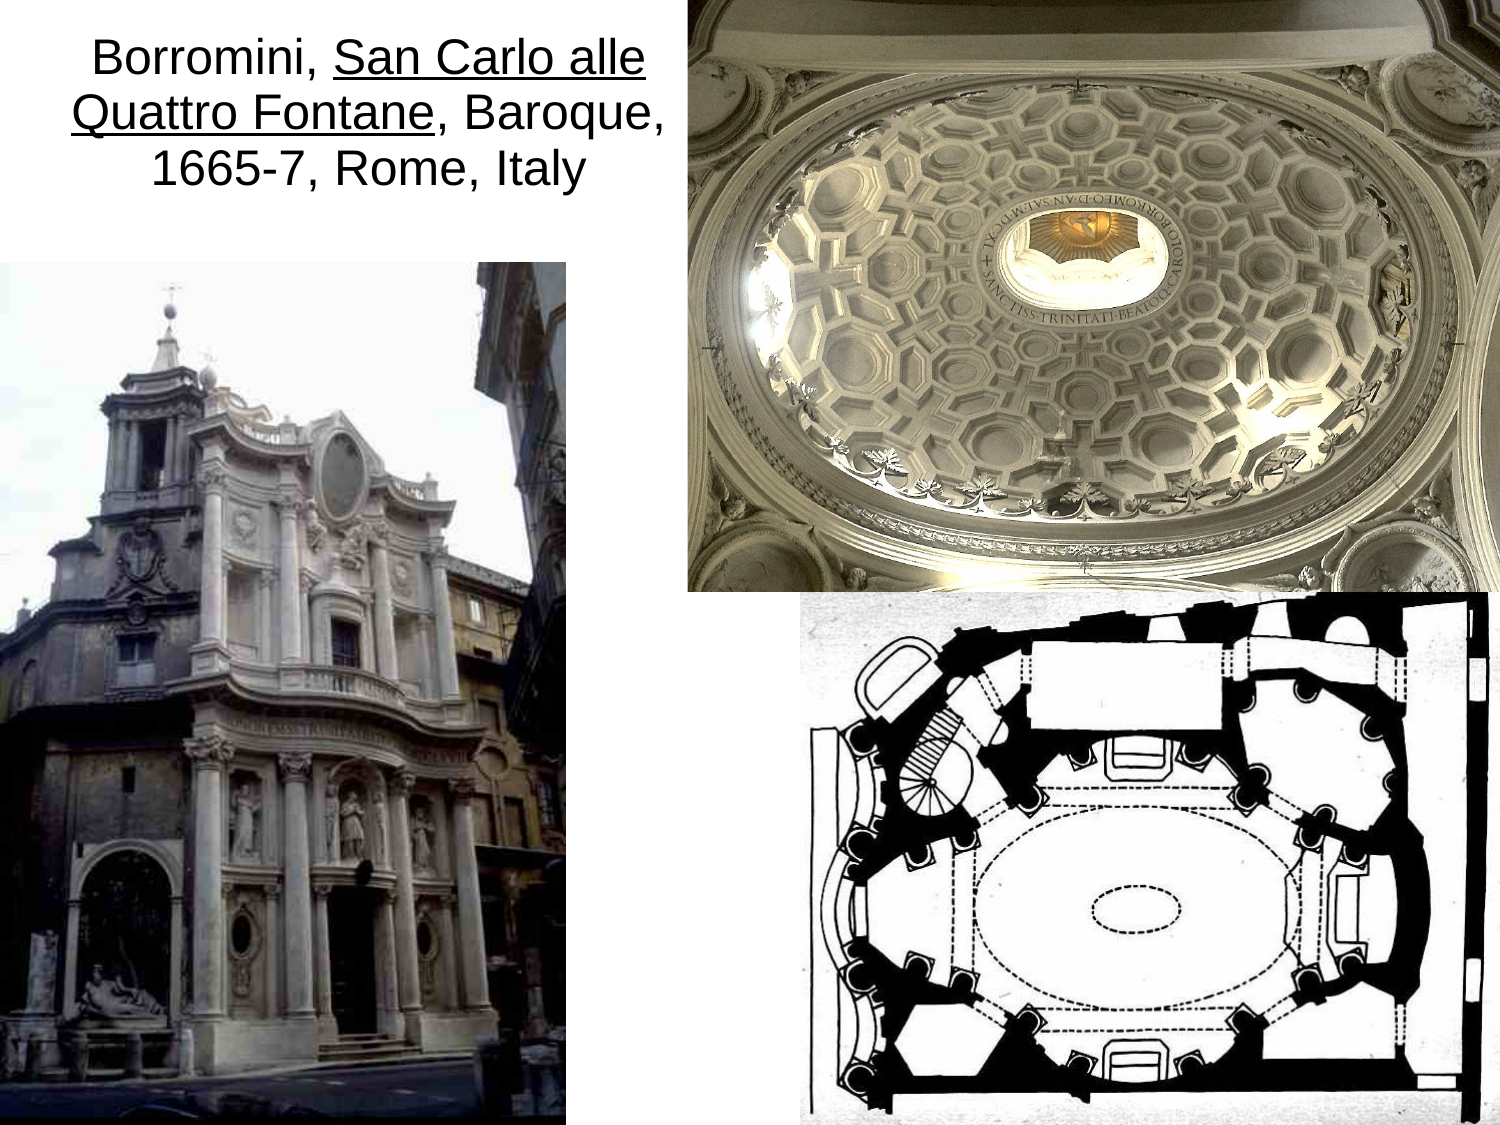

# Borromini, San Carlo alle Quattro Fontane, Baroque, 1665-7, Rome, Italy